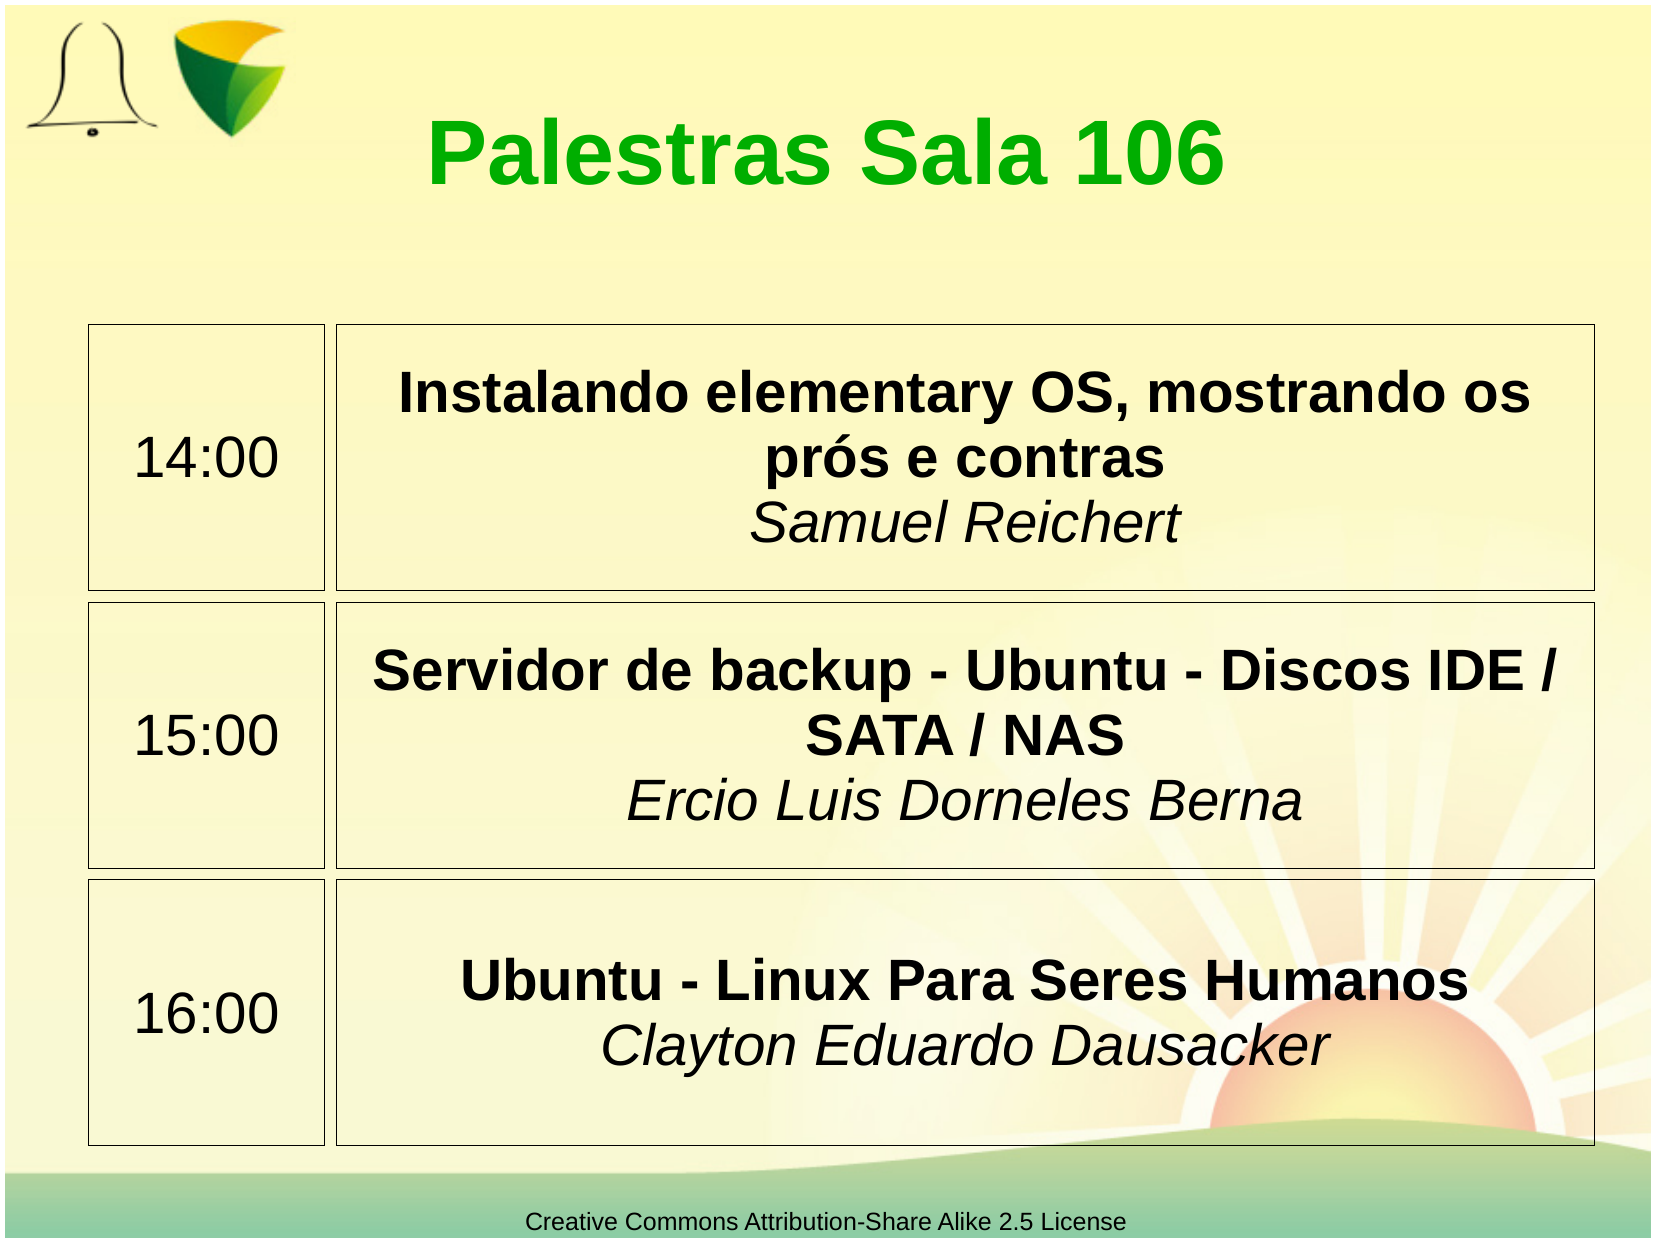

# Palestras Sala 106
14:00
Instalando elementary OS, mostrando os prós e contras
Samuel Reichert
15:00
Servidor de backup - Ubuntu - Discos IDE / SATA / NAS
Ercio Luis Dorneles Berna
16:00
Ubuntu - Linux Para Seres Humanos
Clayton Eduardo Dausacker